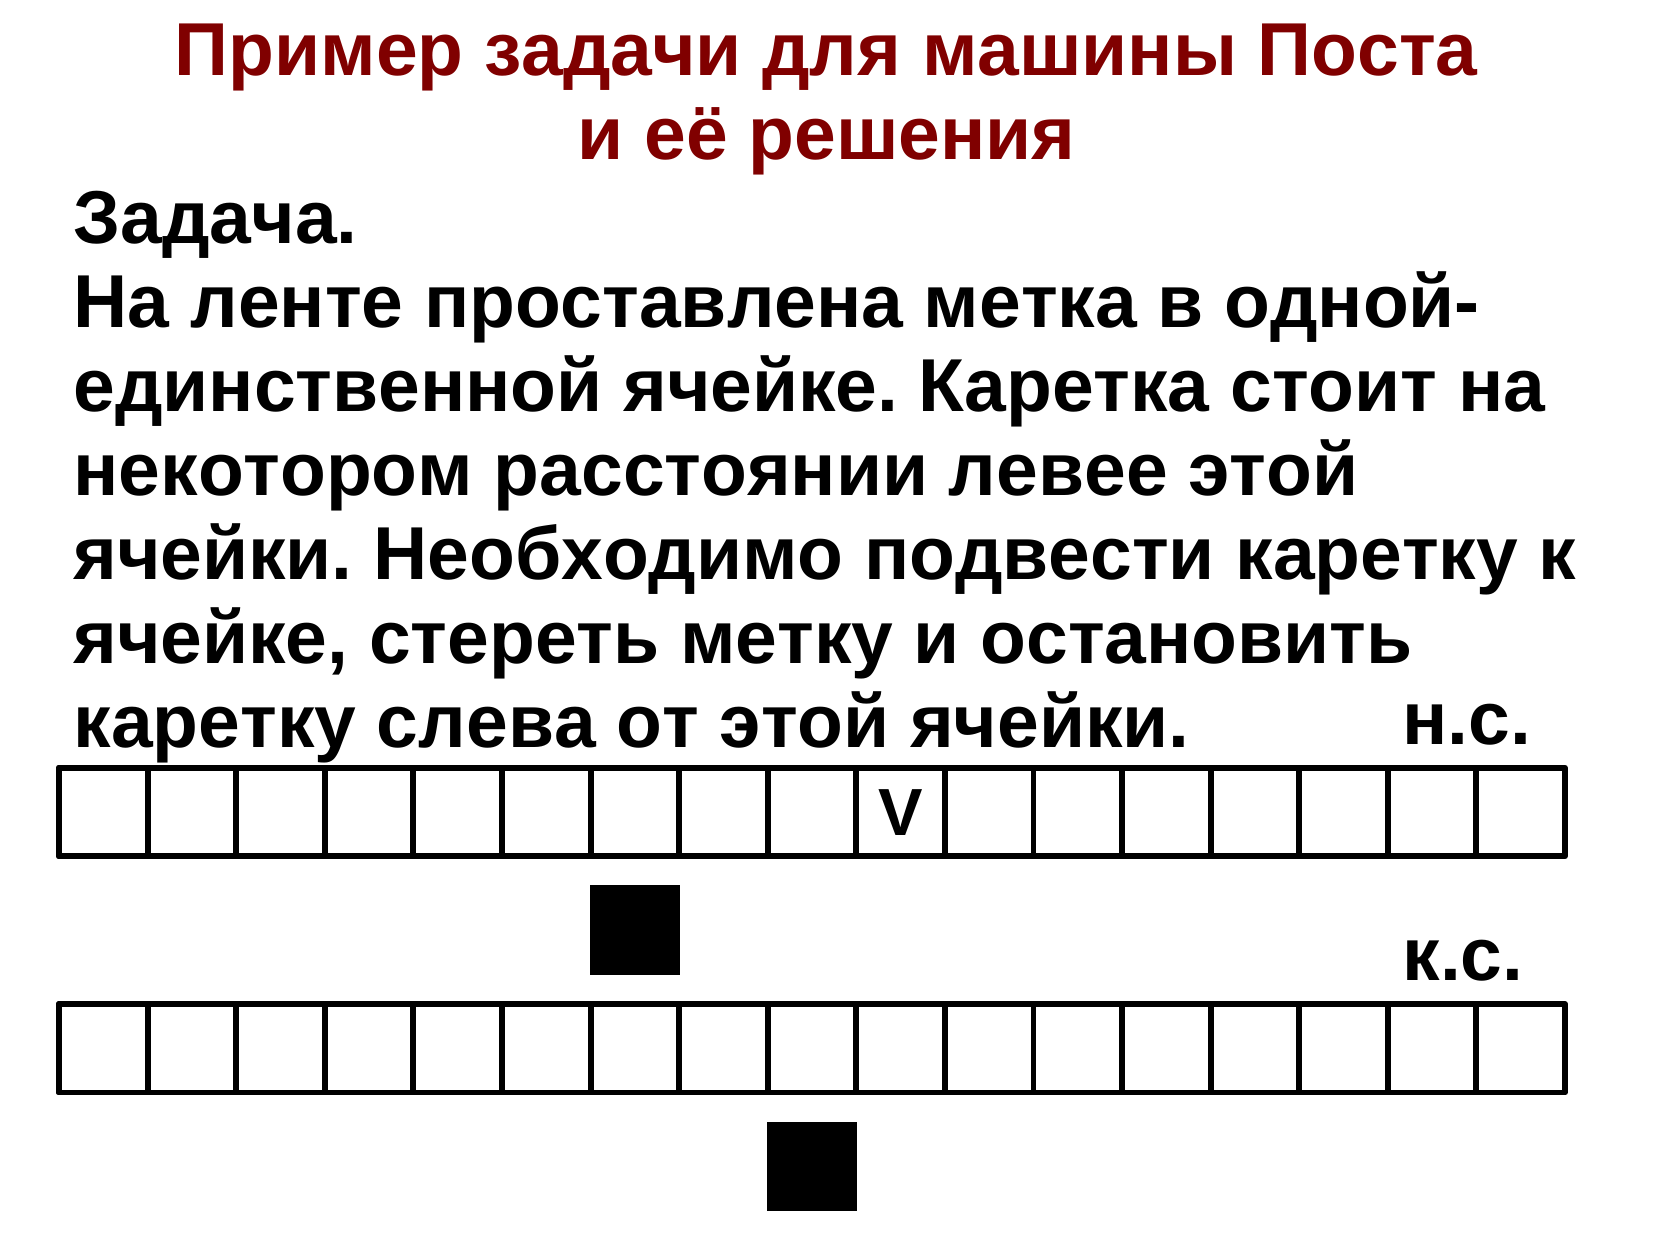

Пример задачи для машины Поста
и её решения
Задача.
На ленте проставлена метка в одной-единственной ячейке. Каретка стоит на некотором расстоянии левее этой ячейки. Необходимо подвести каретку к ячейке, стереть метку и остановить каретку слева от этой ячейки.
н.с.
V
к.с.